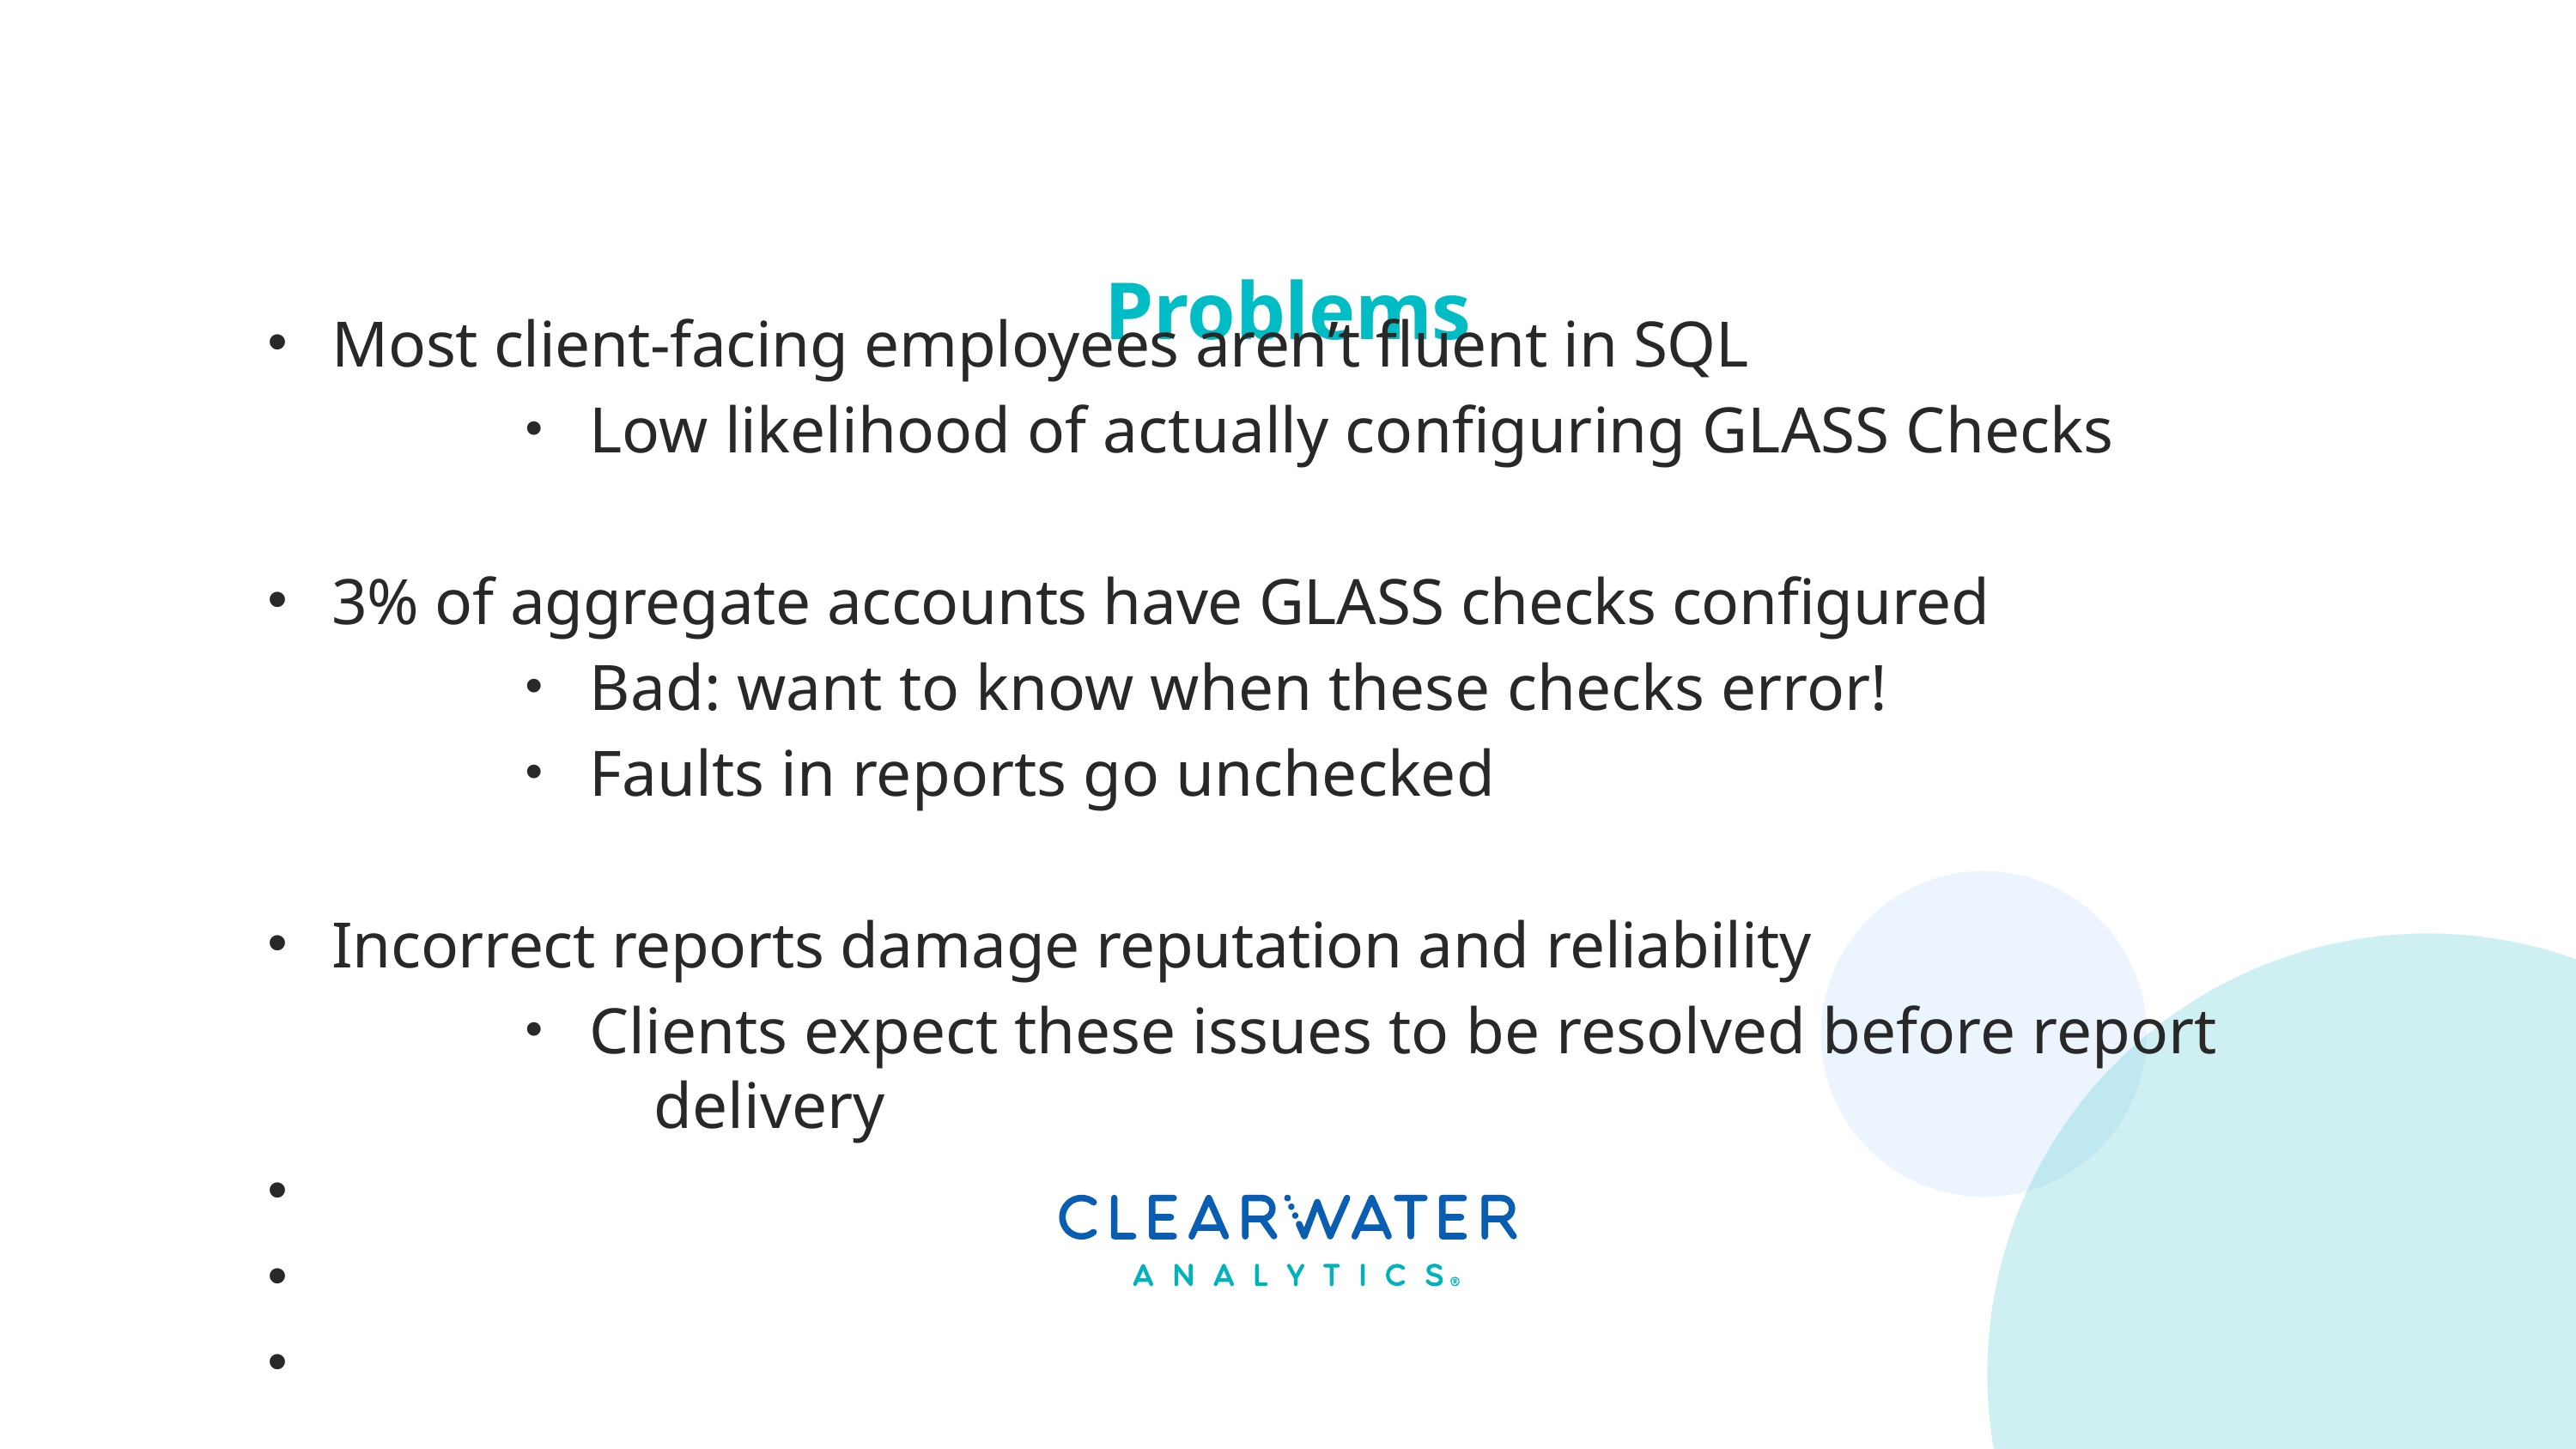

# Problems
Most client-facing employees aren’t fluent in SQL
Low likelihood of actually configuring GLASS Checks
3% of aggregate accounts have GLASS checks configured
Bad: want to know when these checks error!
Faults in reports go unchecked
Incorrect reports damage reputation and reliability
Clients expect these issues to be resolved before report delivery